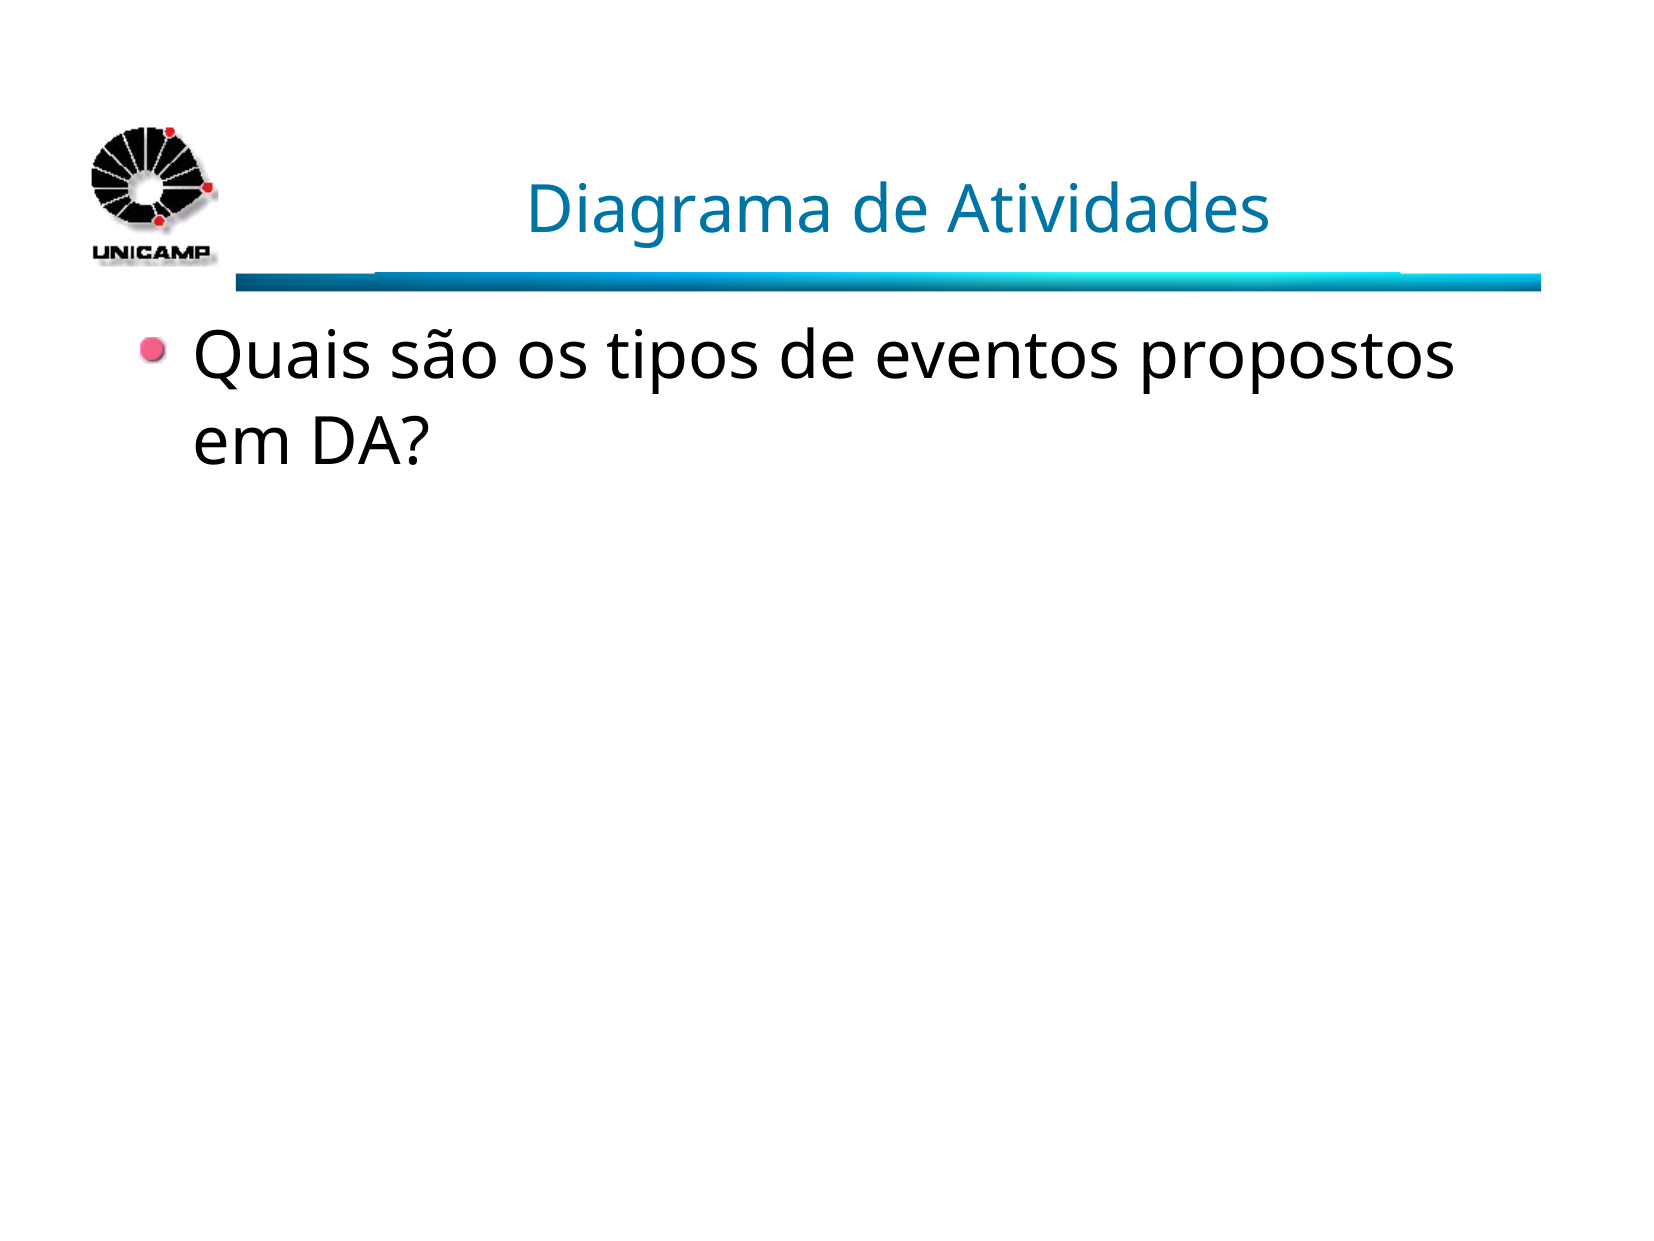

# Diagrama de Atividades
Quais são os tipos de eventos propostos em DA?